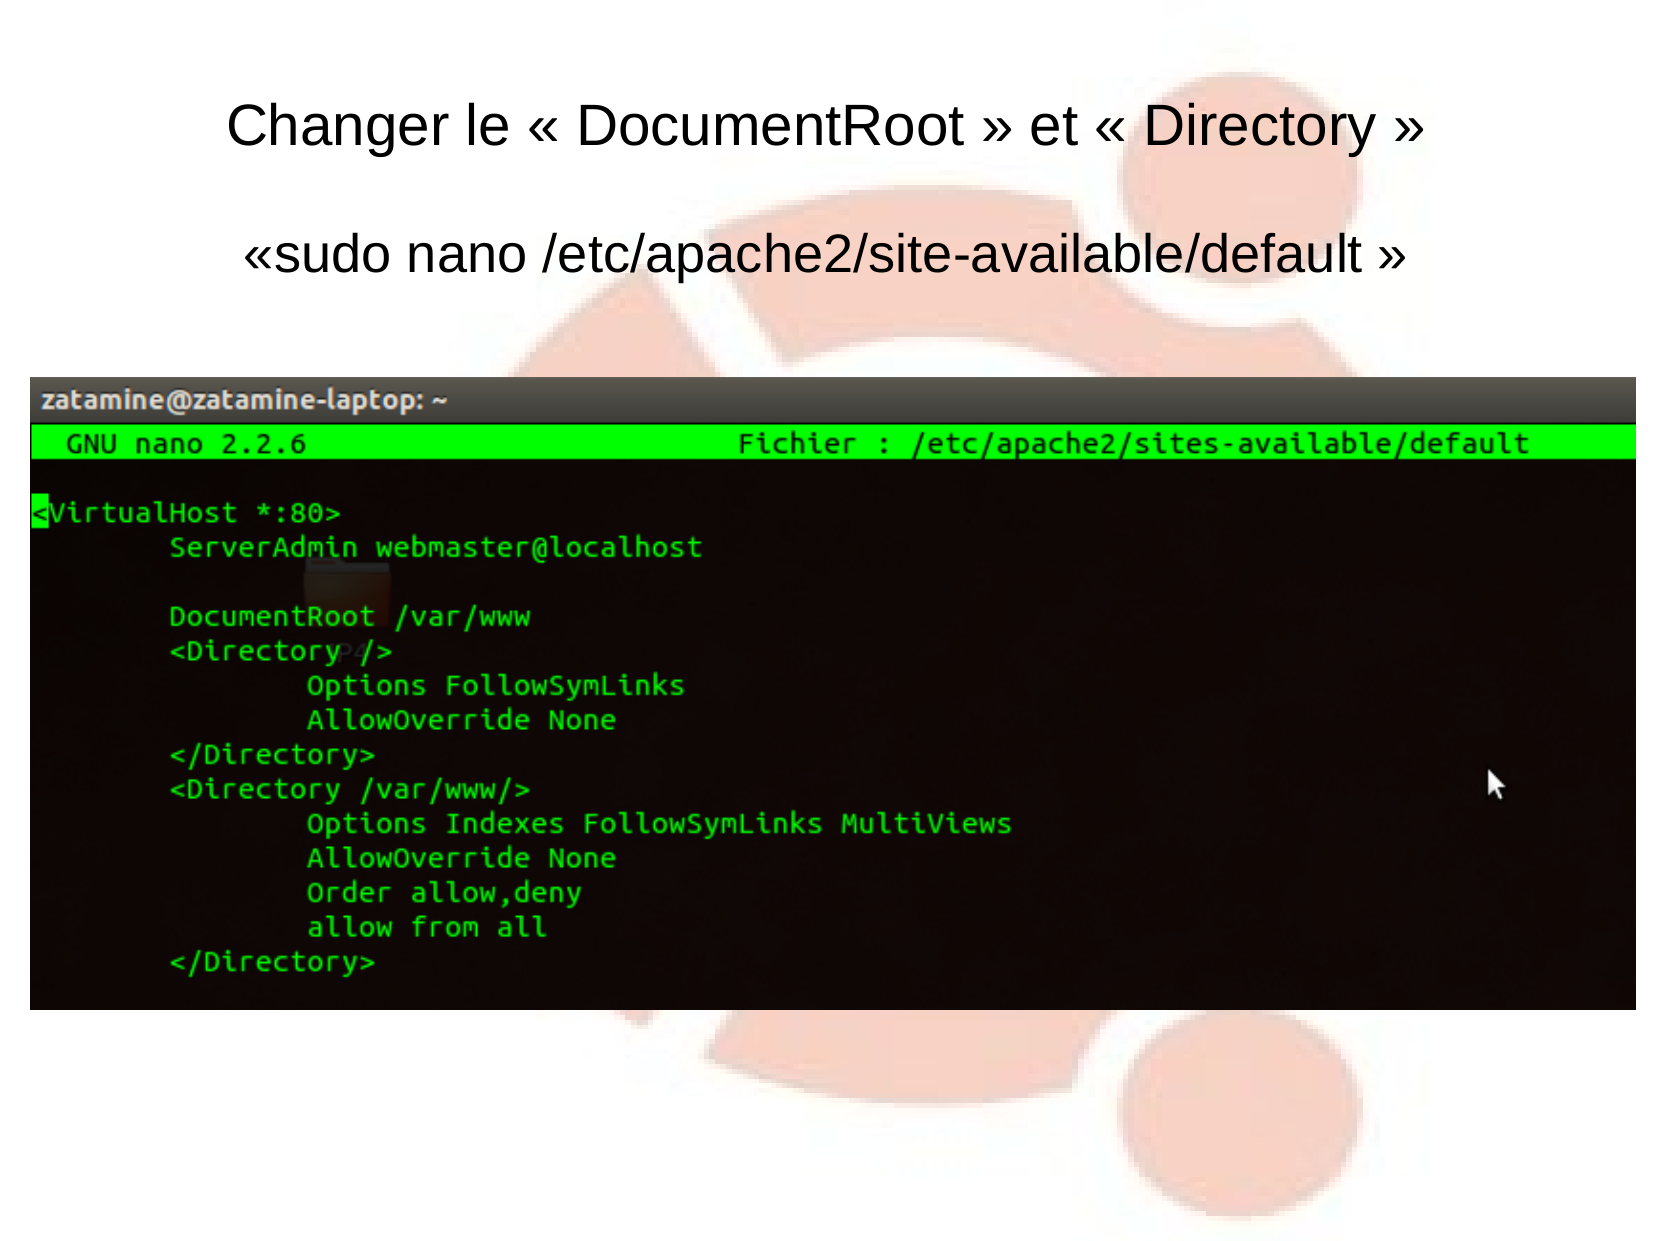

# Changer le « DocumentRoot » et « Directory » «sudo nano /etc/apache2/site-available/default »